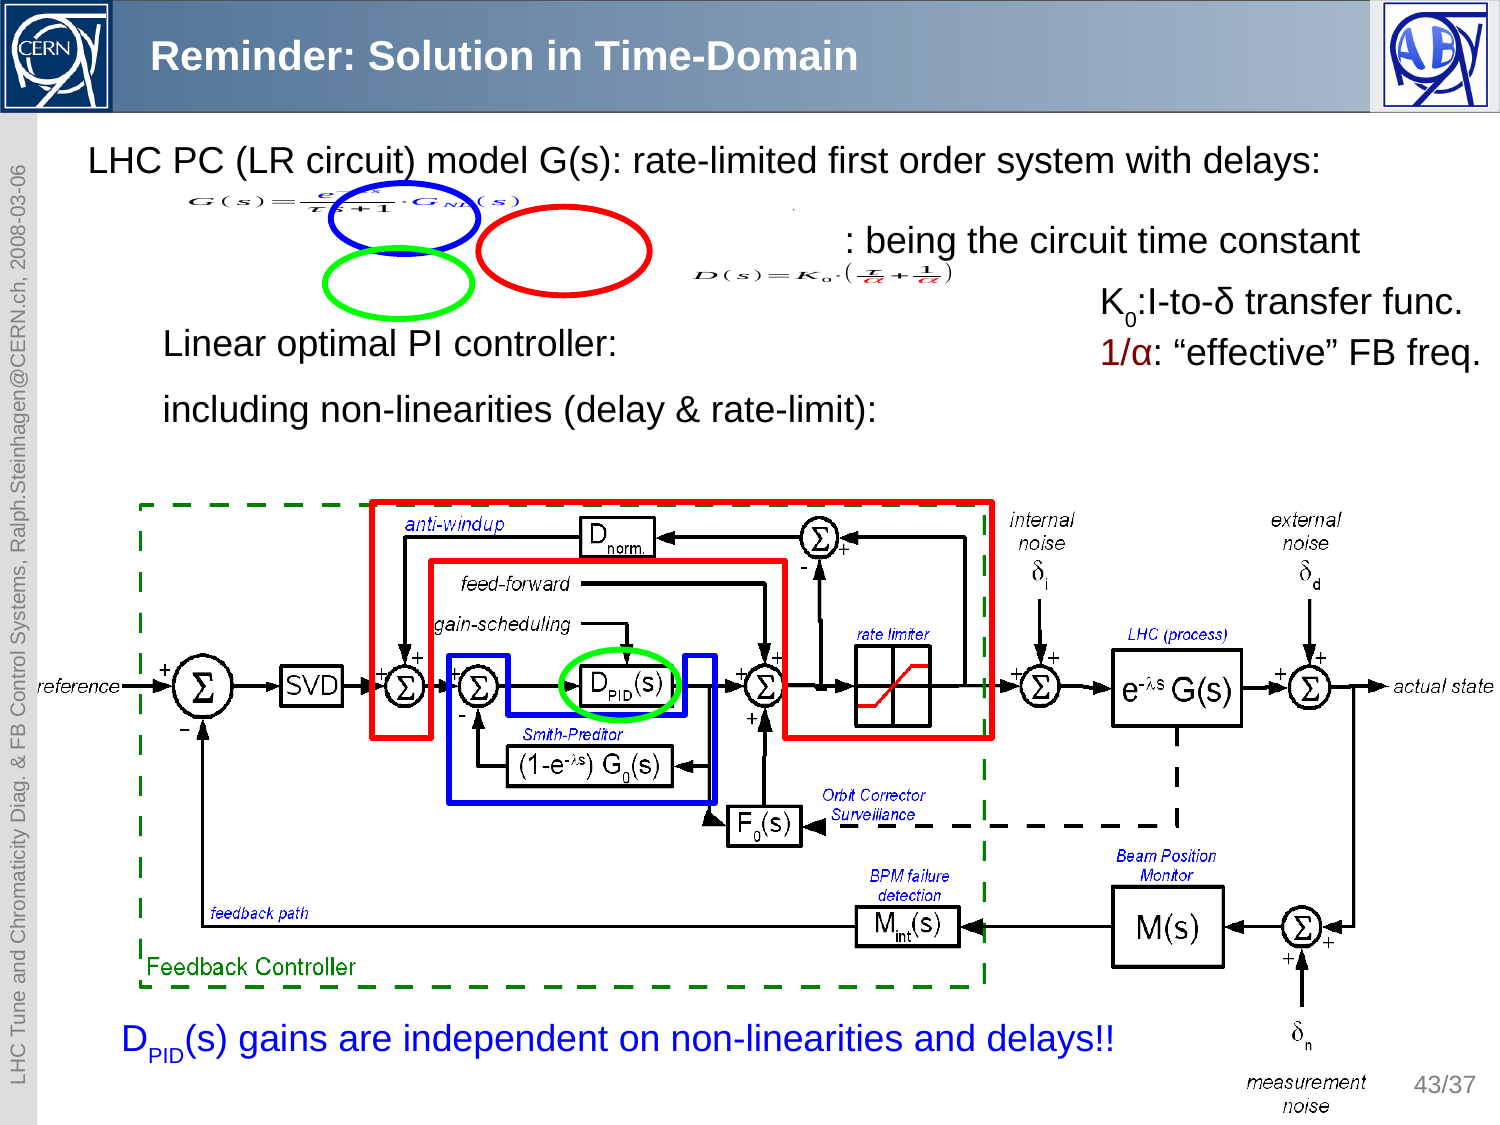

# Reminder: Solution in Time-Domain
LHC PC (LR circuit) model G(s): rate-limited first order system with delays:
Linear optimal PI controller:
including non-linearities (delay & rate-limit):
: being the circuit time constant
K0:I-to-δ transfer func.
1/α: “effective” FB freq.
DPID(s) gains are independent on non-linearities and delays!!